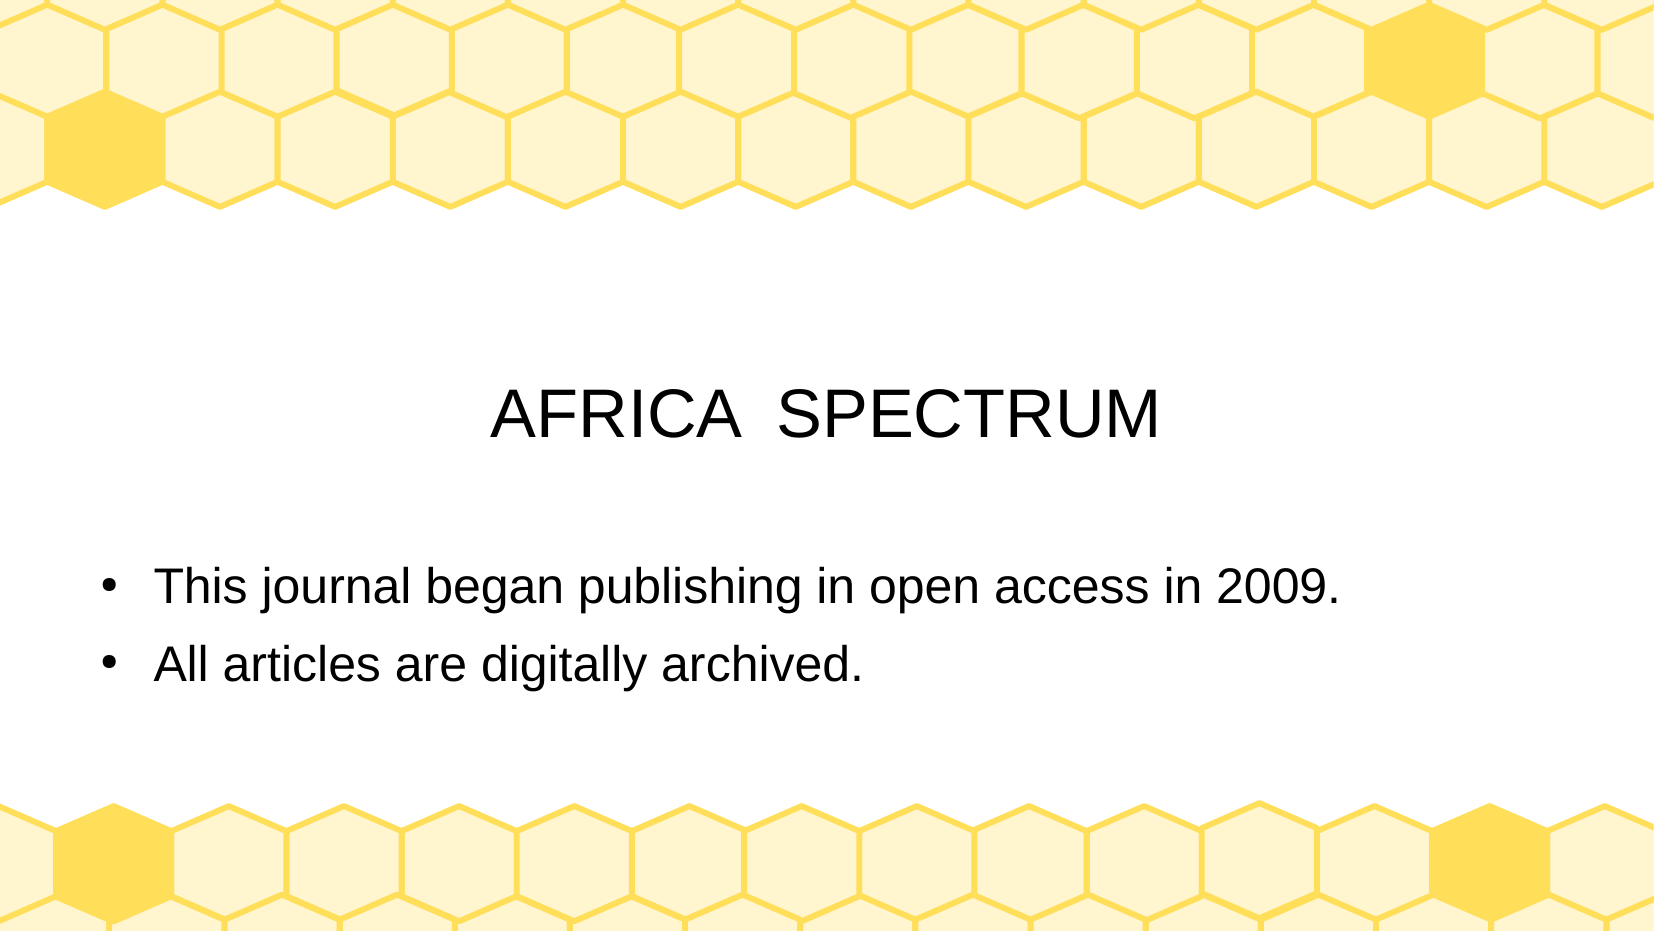

# AFRICA SPECTRUM
This journal began publishing in open access in 2009.
All articles are digitally archived.